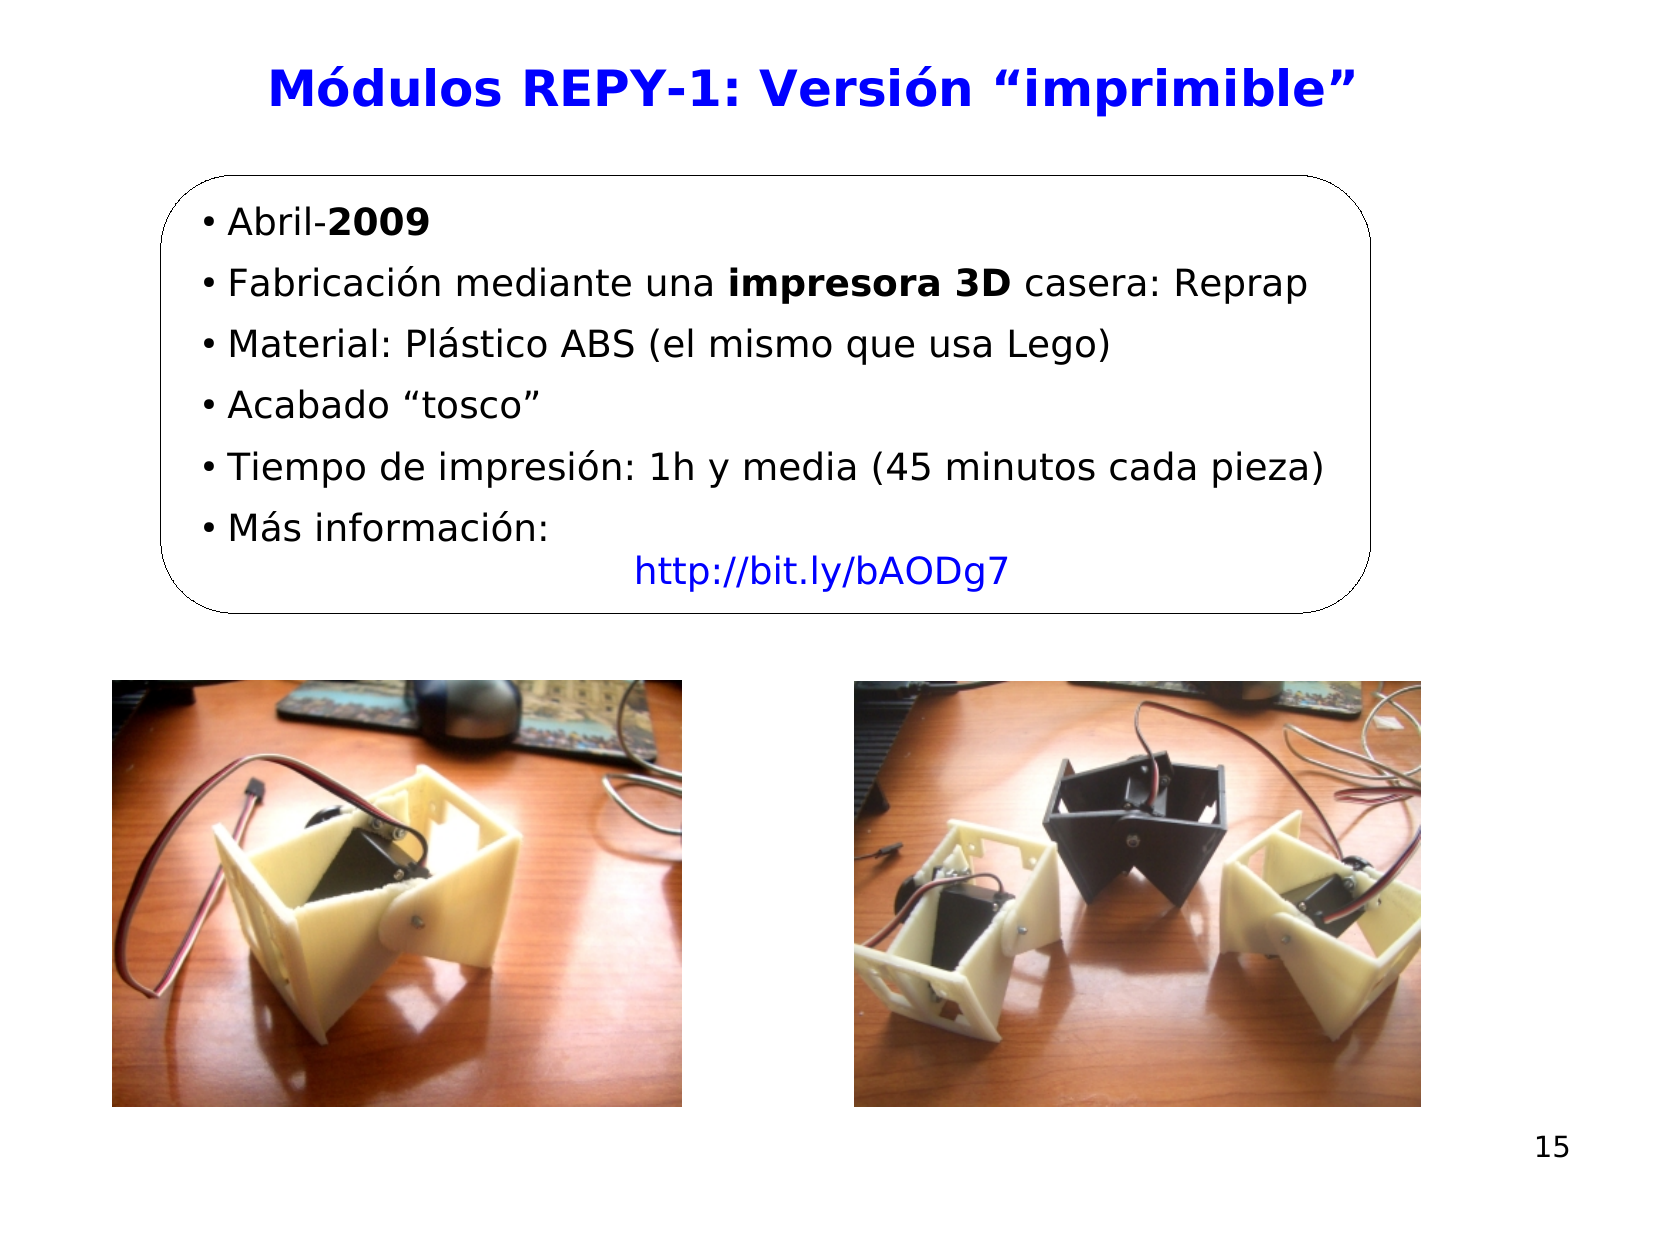

Módulos REPY-1: Versión “imprimible”
 Abril-2009
 Fabricación mediante una impresora 3D casera: Reprap
 Material: Plástico ABS (el mismo que usa Lego)
 Acabado “tosco”
 Tiempo de impresión: 1h y media (45 minutos cada pieza)
 Más información:
http://bit.ly/bAODg7
15